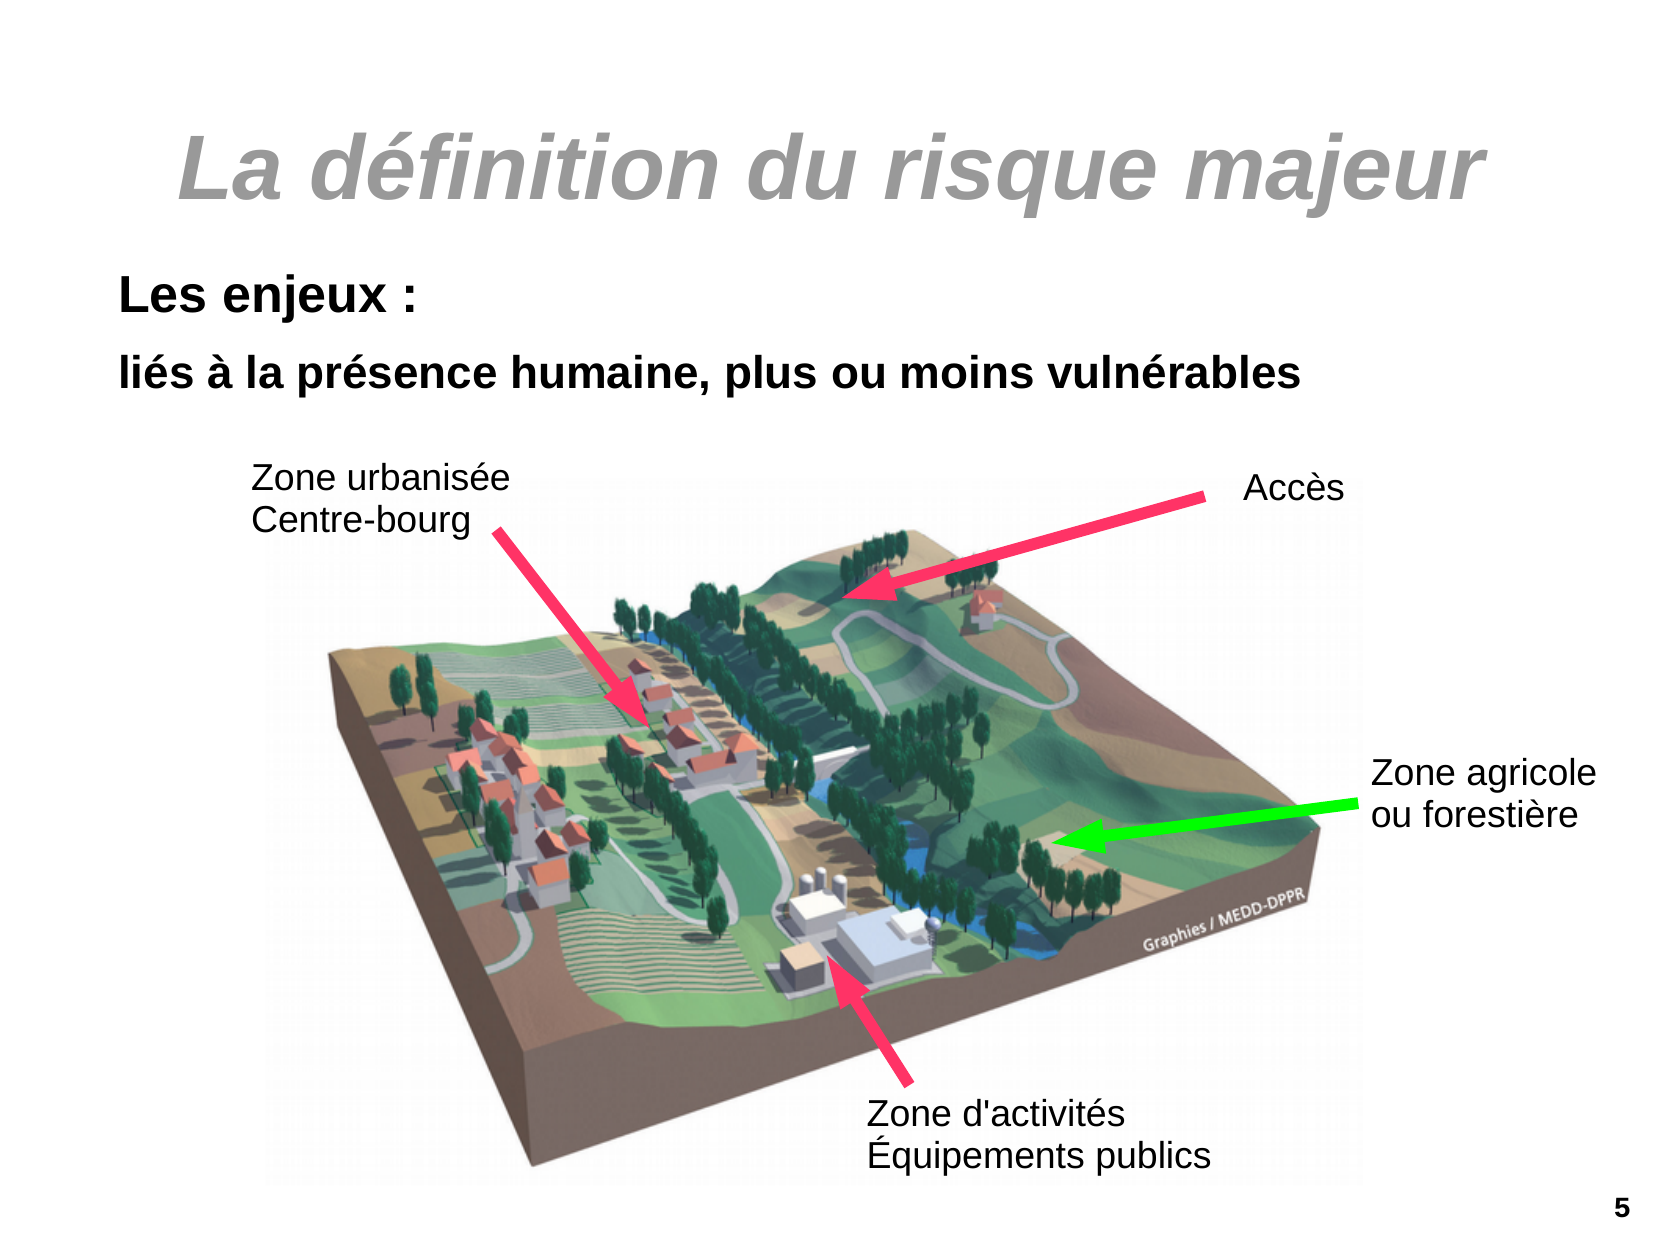

# La définition du risque majeur
Les enjeux :
liés à la présence humaine, plus ou moins vulnérables
Zone urbanisée
Centre-bourg
Accès
Zone agricole ou forestière
Zone d'activités
Équipements publics